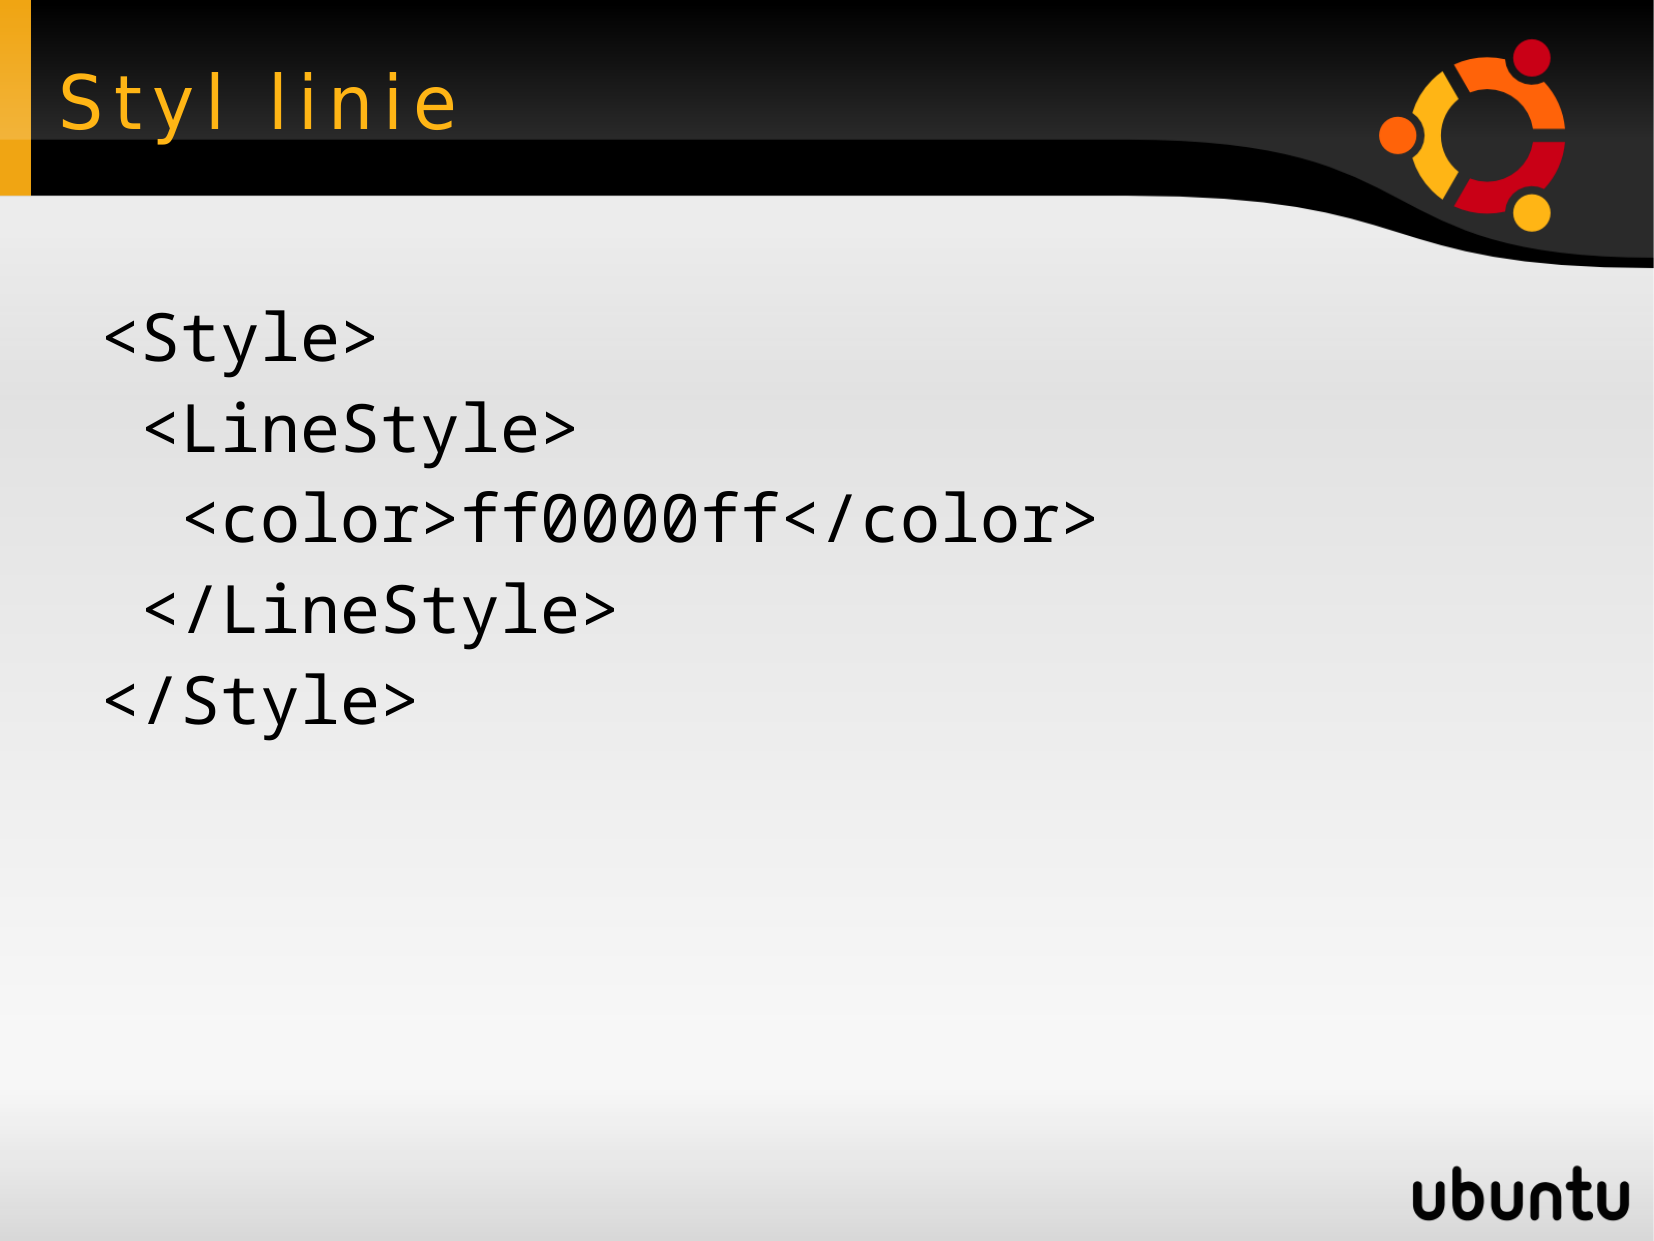

# Styl linie
<Style>
 <LineStyle>
 <color>ff0000ff</color>
 </LineStyle>
</Style>